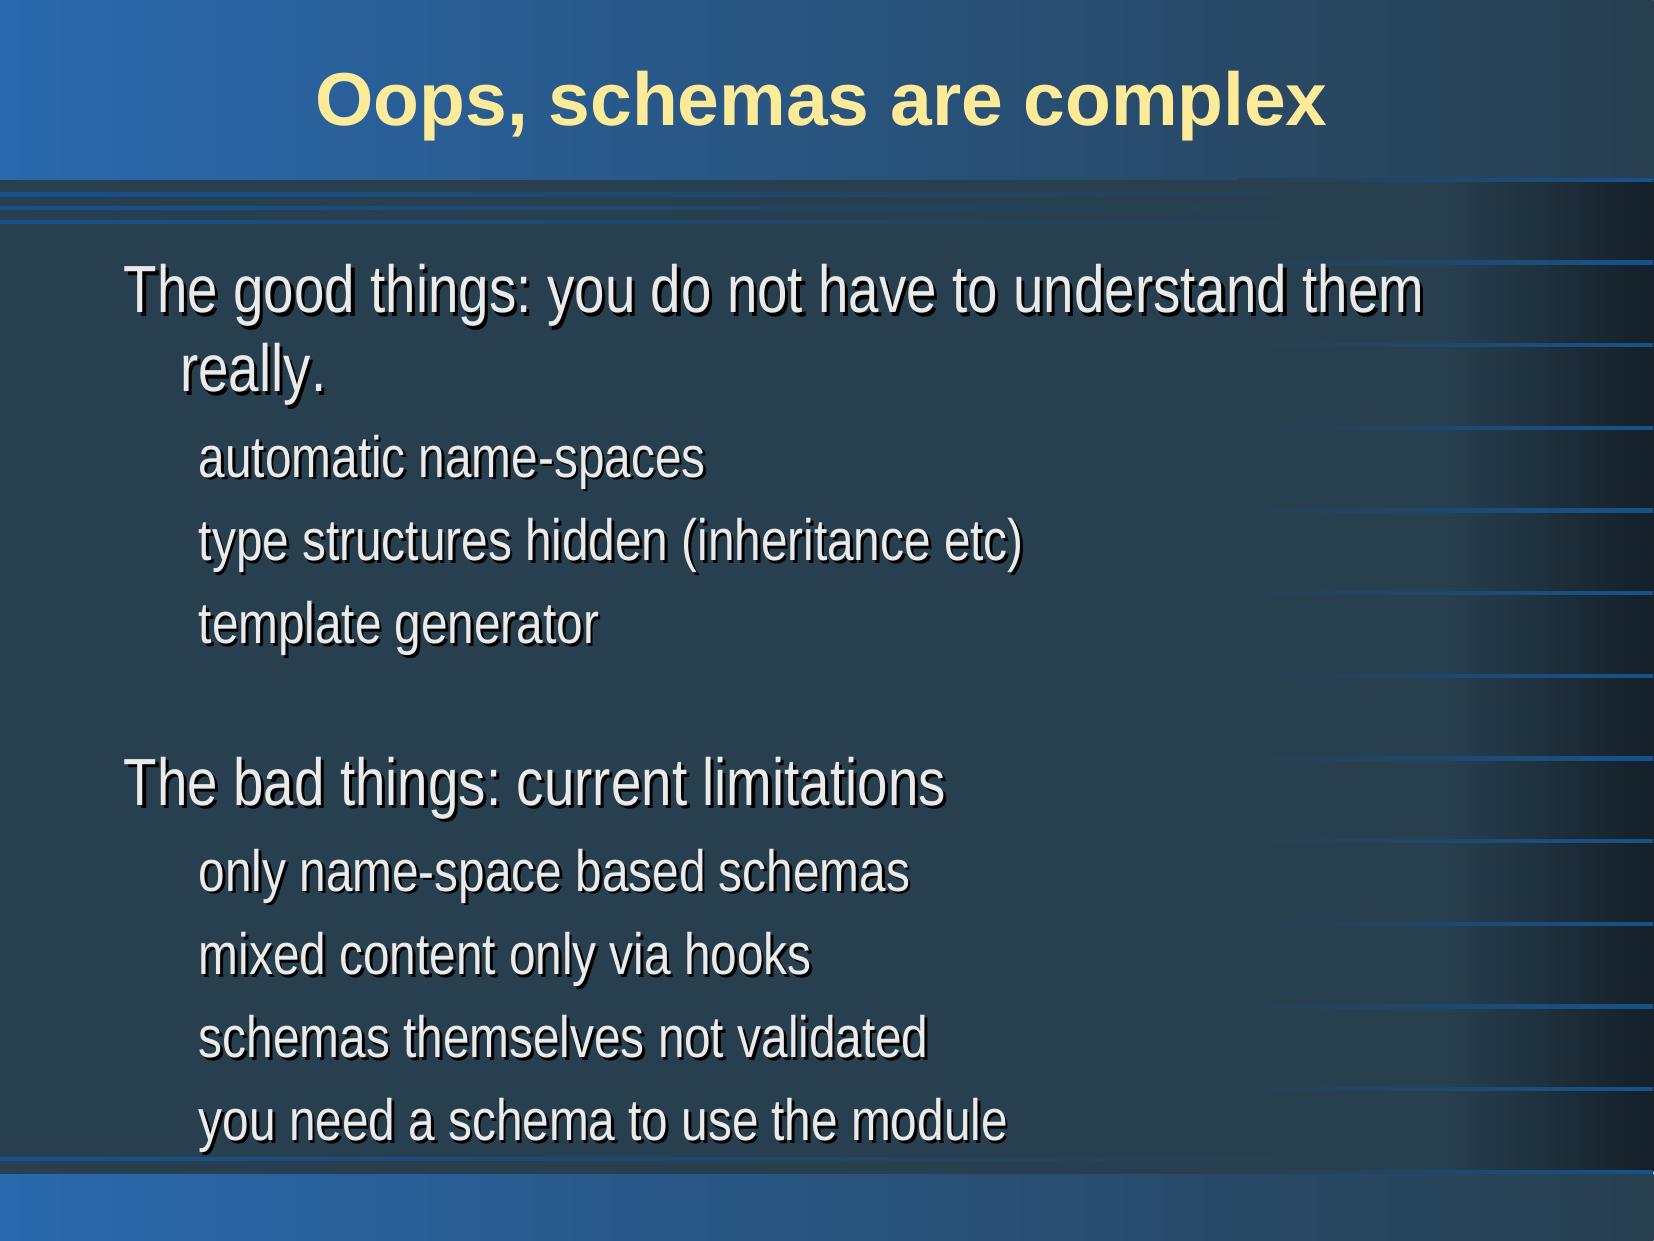

# Oops, schemas are complex
The good things: you do not have to understand them really.
automatic name-spaces
type structures hidden (inheritance etc)
template generator
The bad things: current limitations
only name-space based schemas
mixed content only via hooks
schemas themselves not validated
you need a schema to use the module